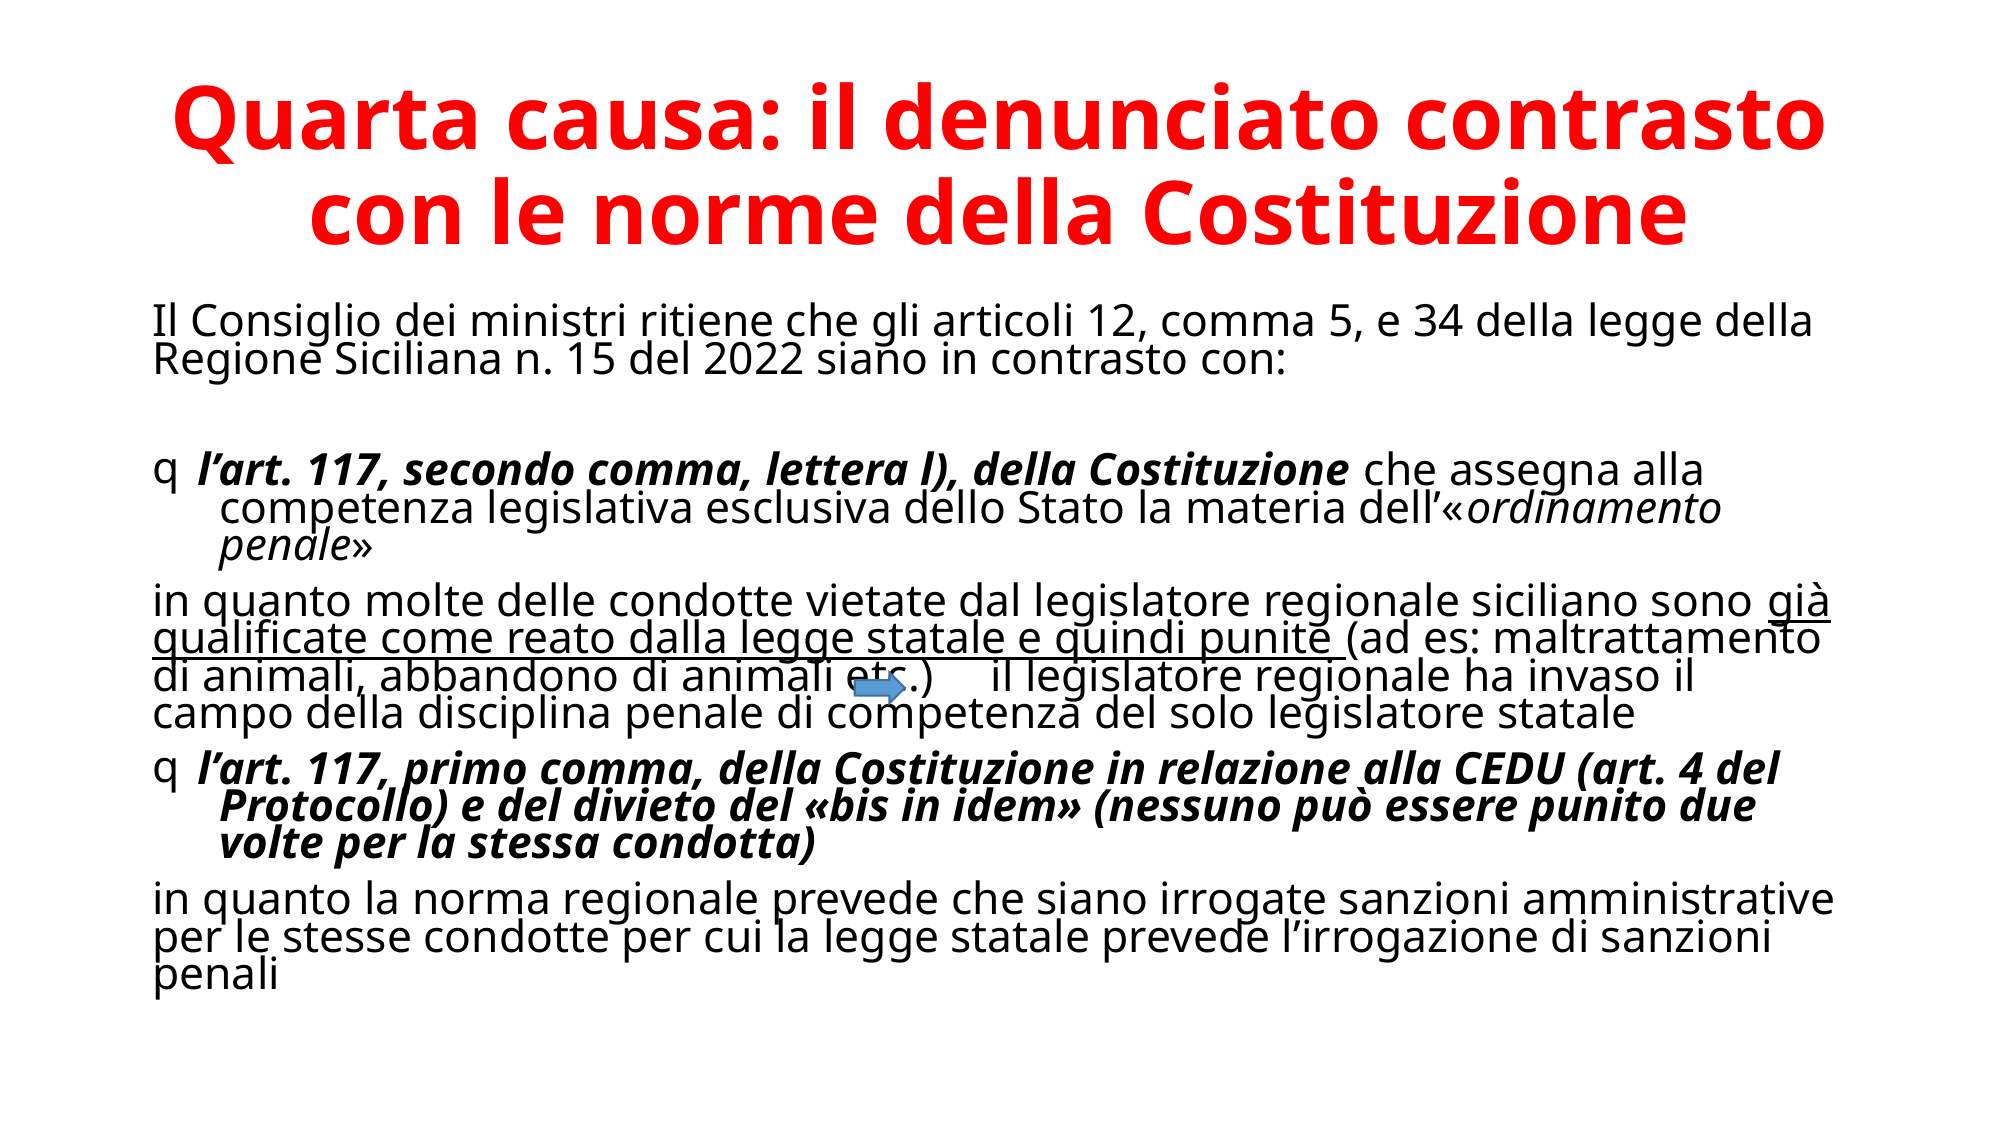

# Quarta causa: il denunciato contrasto con le norme della Costituzione
Il Consiglio dei ministri ritiene che gli articoli 12, comma 5, e 34 della legge della Regione Siciliana n. 15 del 2022 siano in contrasto con:
 l’art. 117, secondo comma, lettera l), della Costituzione che assegna alla competenza legislativa esclusiva dello Stato la materia dell’«ordinamento penale»
in quanto molte delle condotte vietate dal legislatore regionale siciliano sono già qualificate come reato dalla legge statale e quindi punite (ad es: maltrattamento di animali, abbandono di animali etc.) il legislatore regionale ha invaso il campo della disciplina penale di competenza del solo legislatore statale
 l’art. 117, primo comma, della Costituzione in relazione alla CEDU (art. 4 del Protocollo) e del divieto del «bis in idem» (nessuno può essere punito due volte per la stessa condotta)
in quanto la norma regionale prevede che siano irrogate sanzioni amministrative per le stesse condotte per cui la legge statale prevede l’irrogazione di sanzioni penali